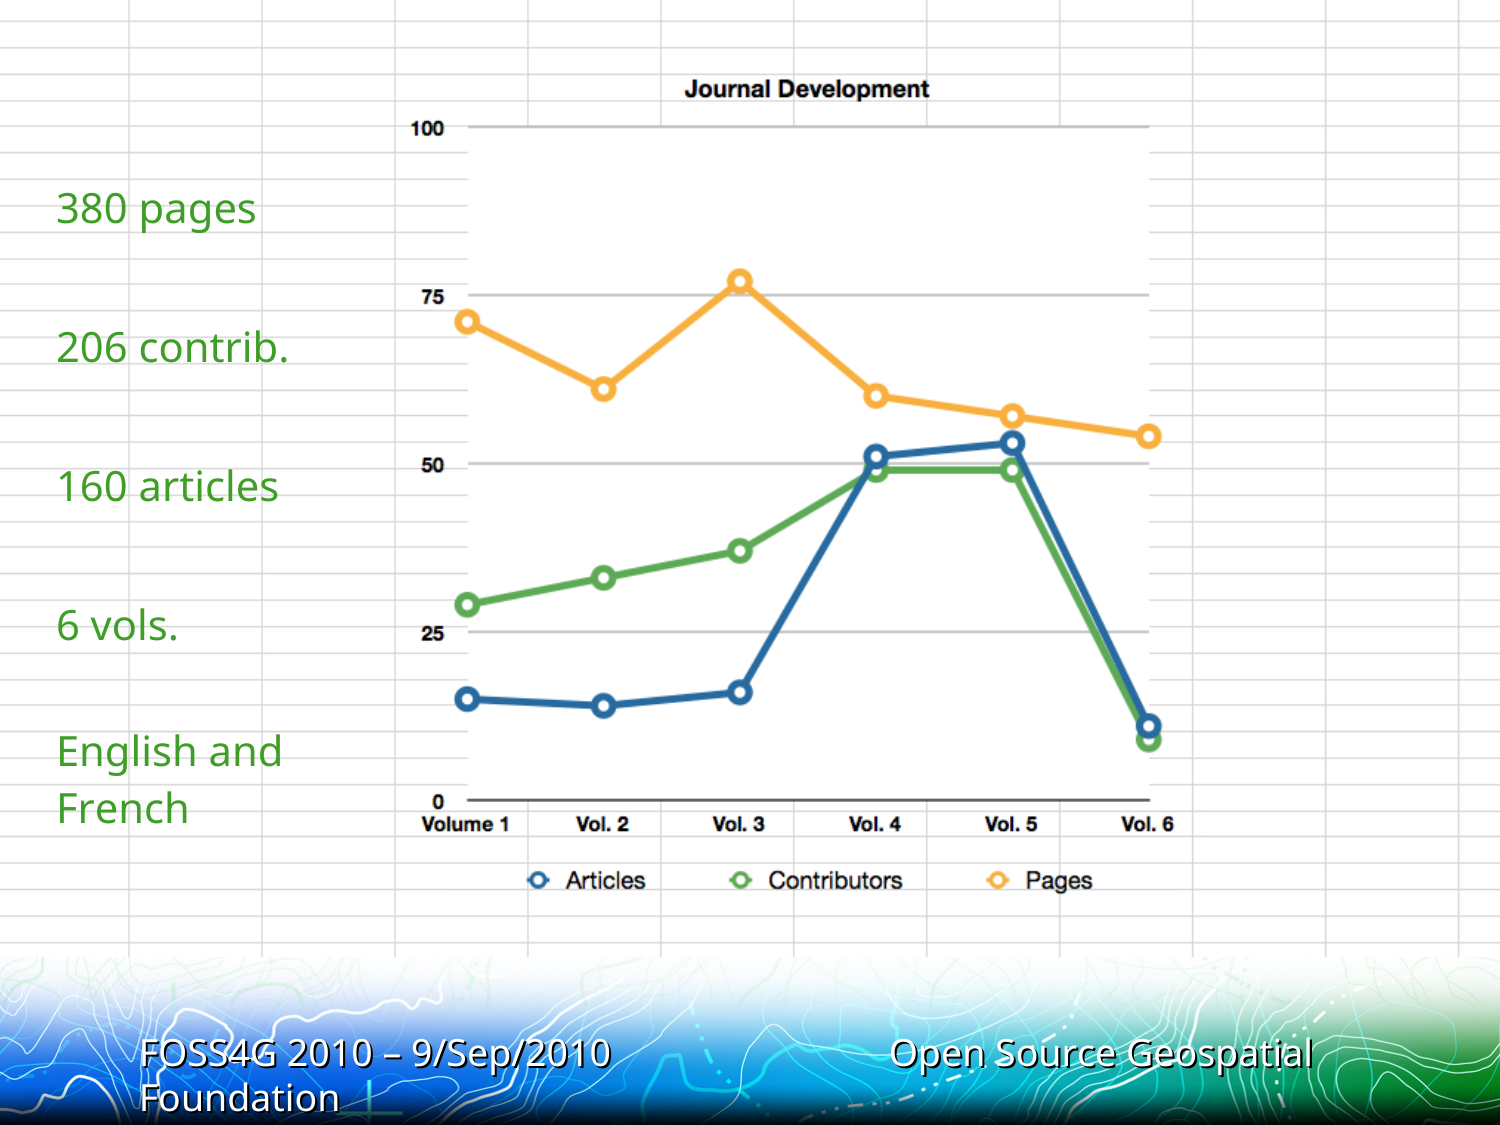

380 pages
206 contrib.
160 articles
6 vols.
English and French